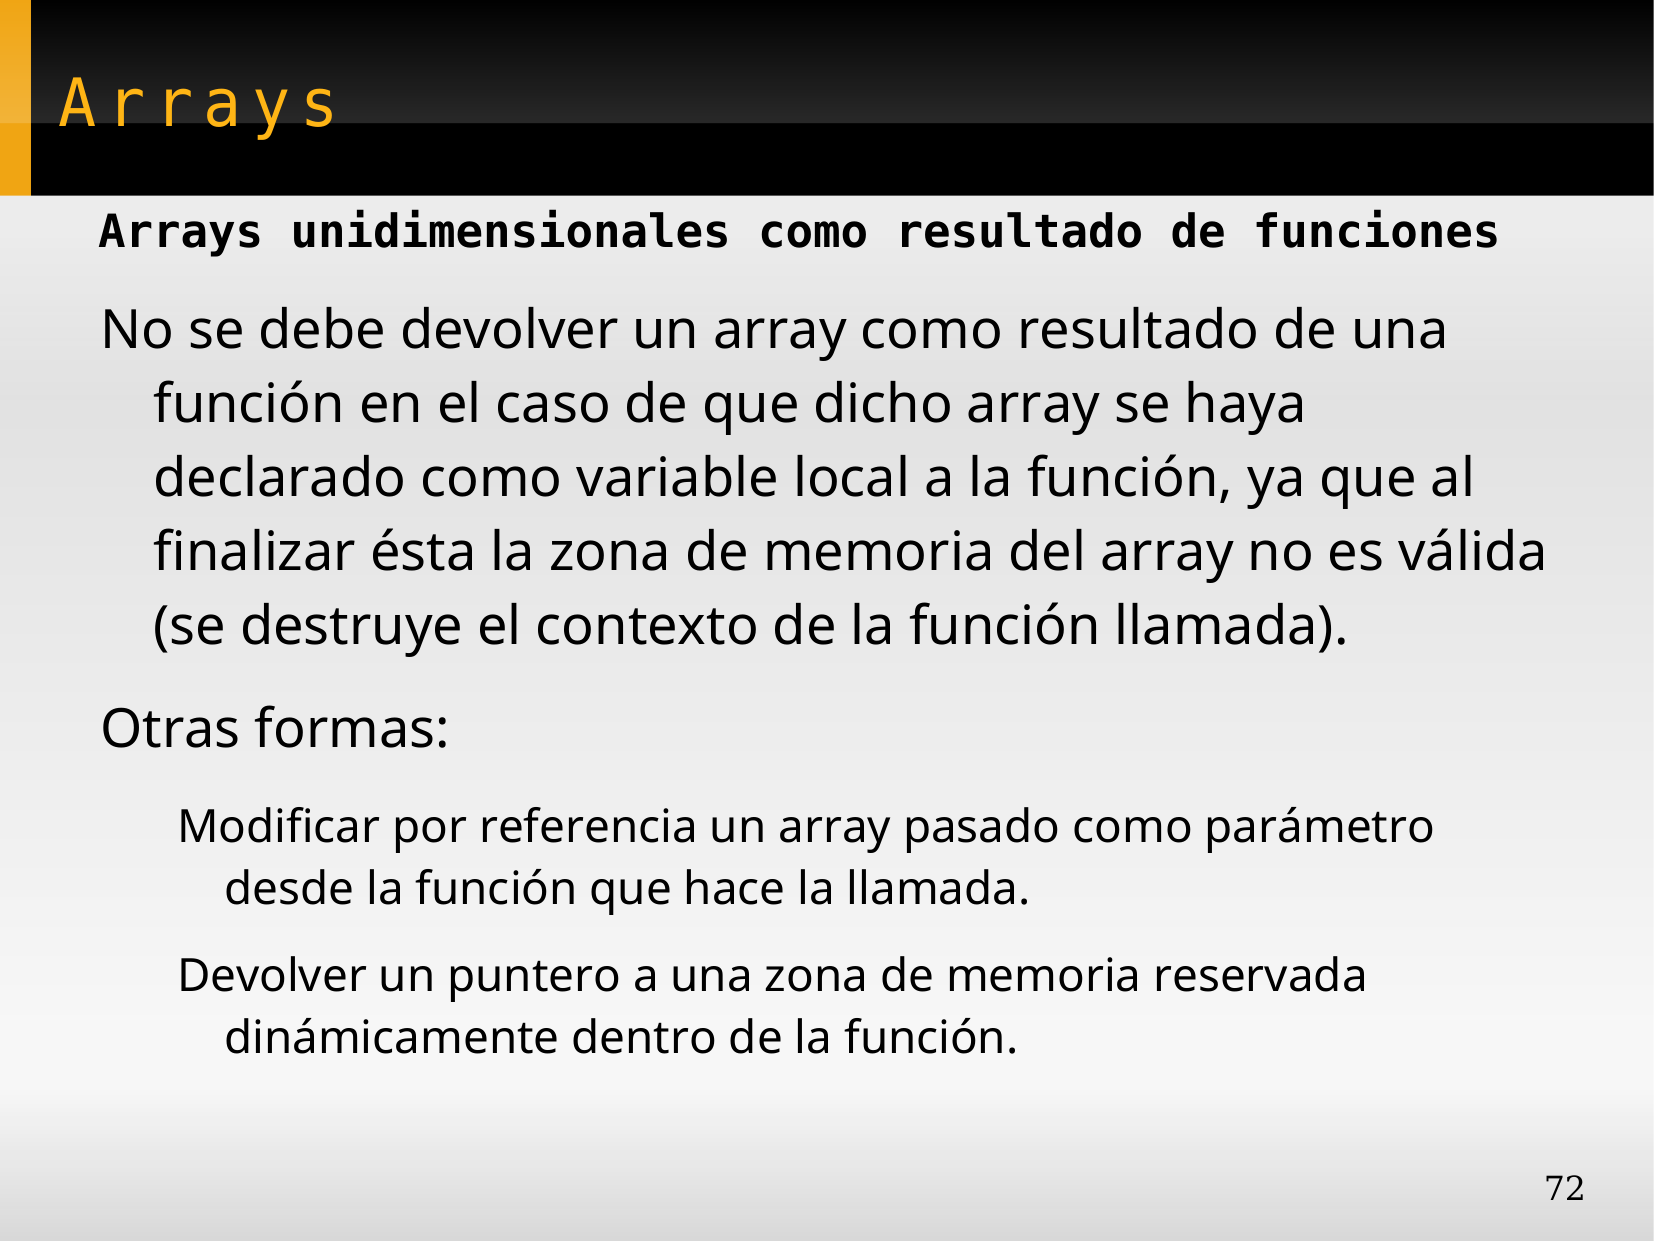

# Arrays
Arrays unidimensionales como resultado de funciones
No se debe devolver un array como resultado de una función en el caso de que dicho array se haya declarado como variable local a la función, ya que al finalizar ésta la zona de memoria del array no es válida (se destruye el contexto de la función llamada).
Otras formas:
Modificar por referencia un array pasado como parámetro desde la función que hace la llamada.
Devolver un puntero a una zona de memoria reservada dinámicamente dentro de la función.
72